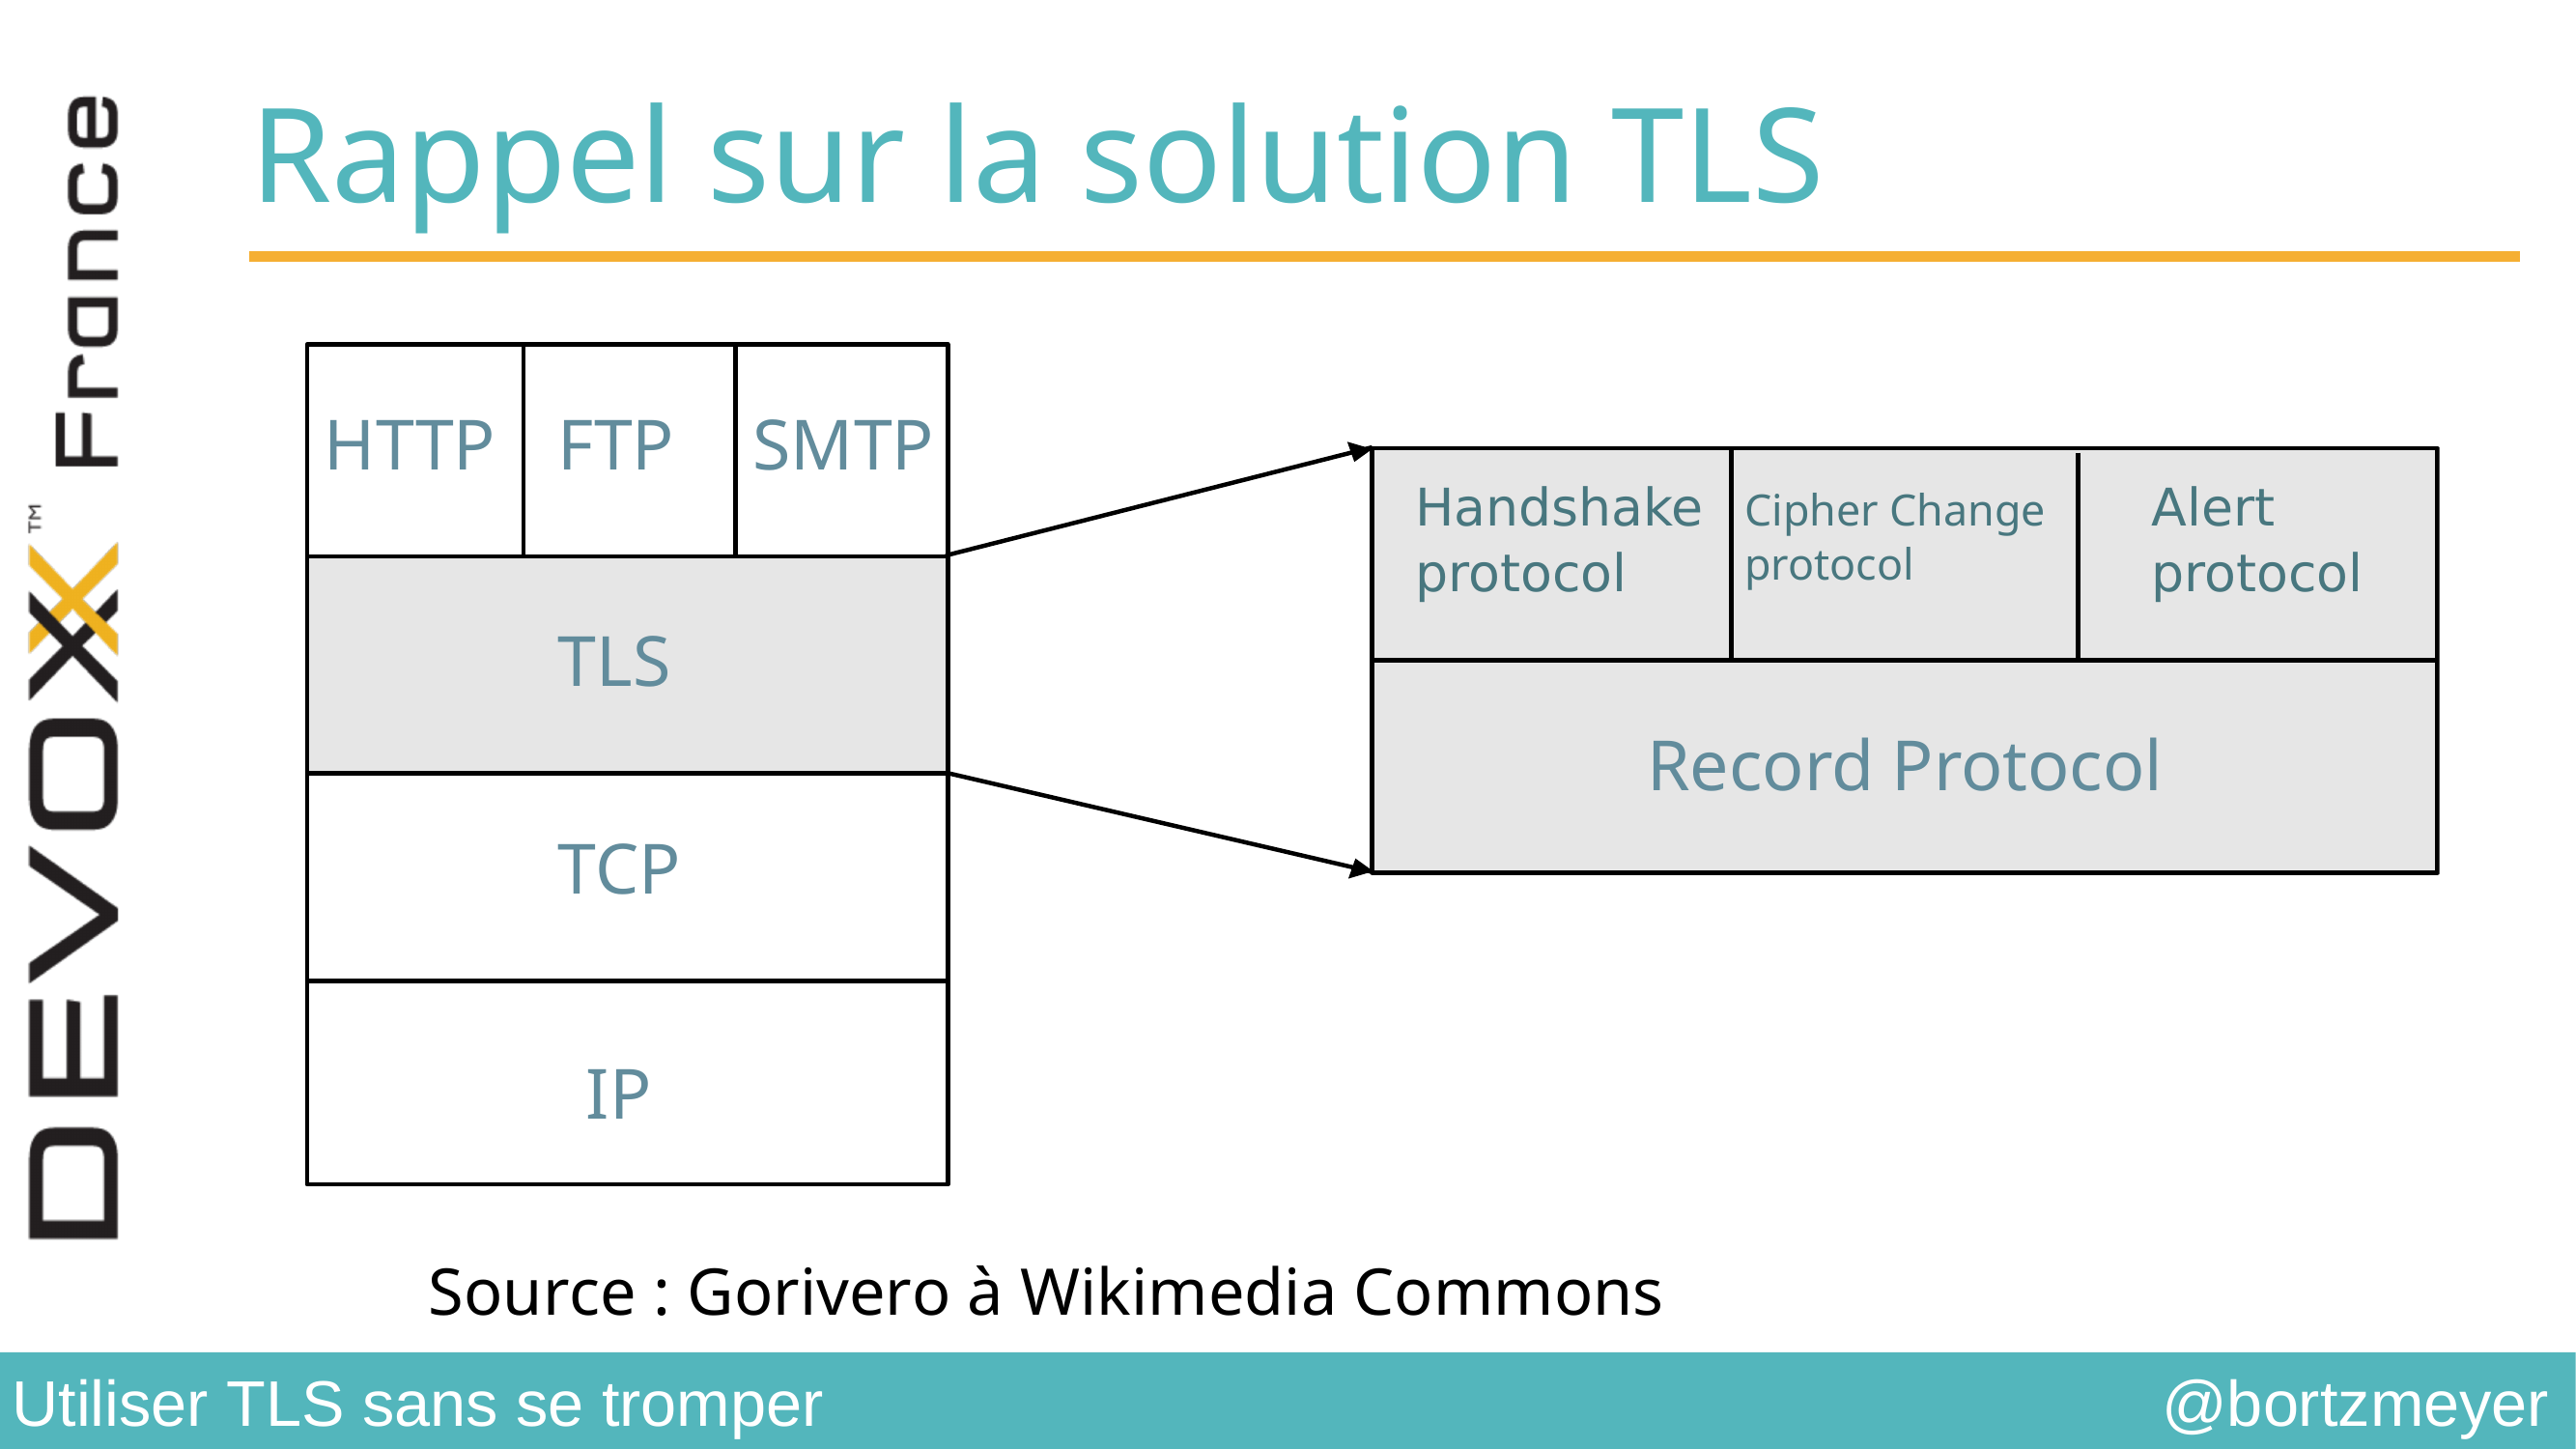

Rappel sur la solution TLS
Source : Gorivero à Wikimedia Commons